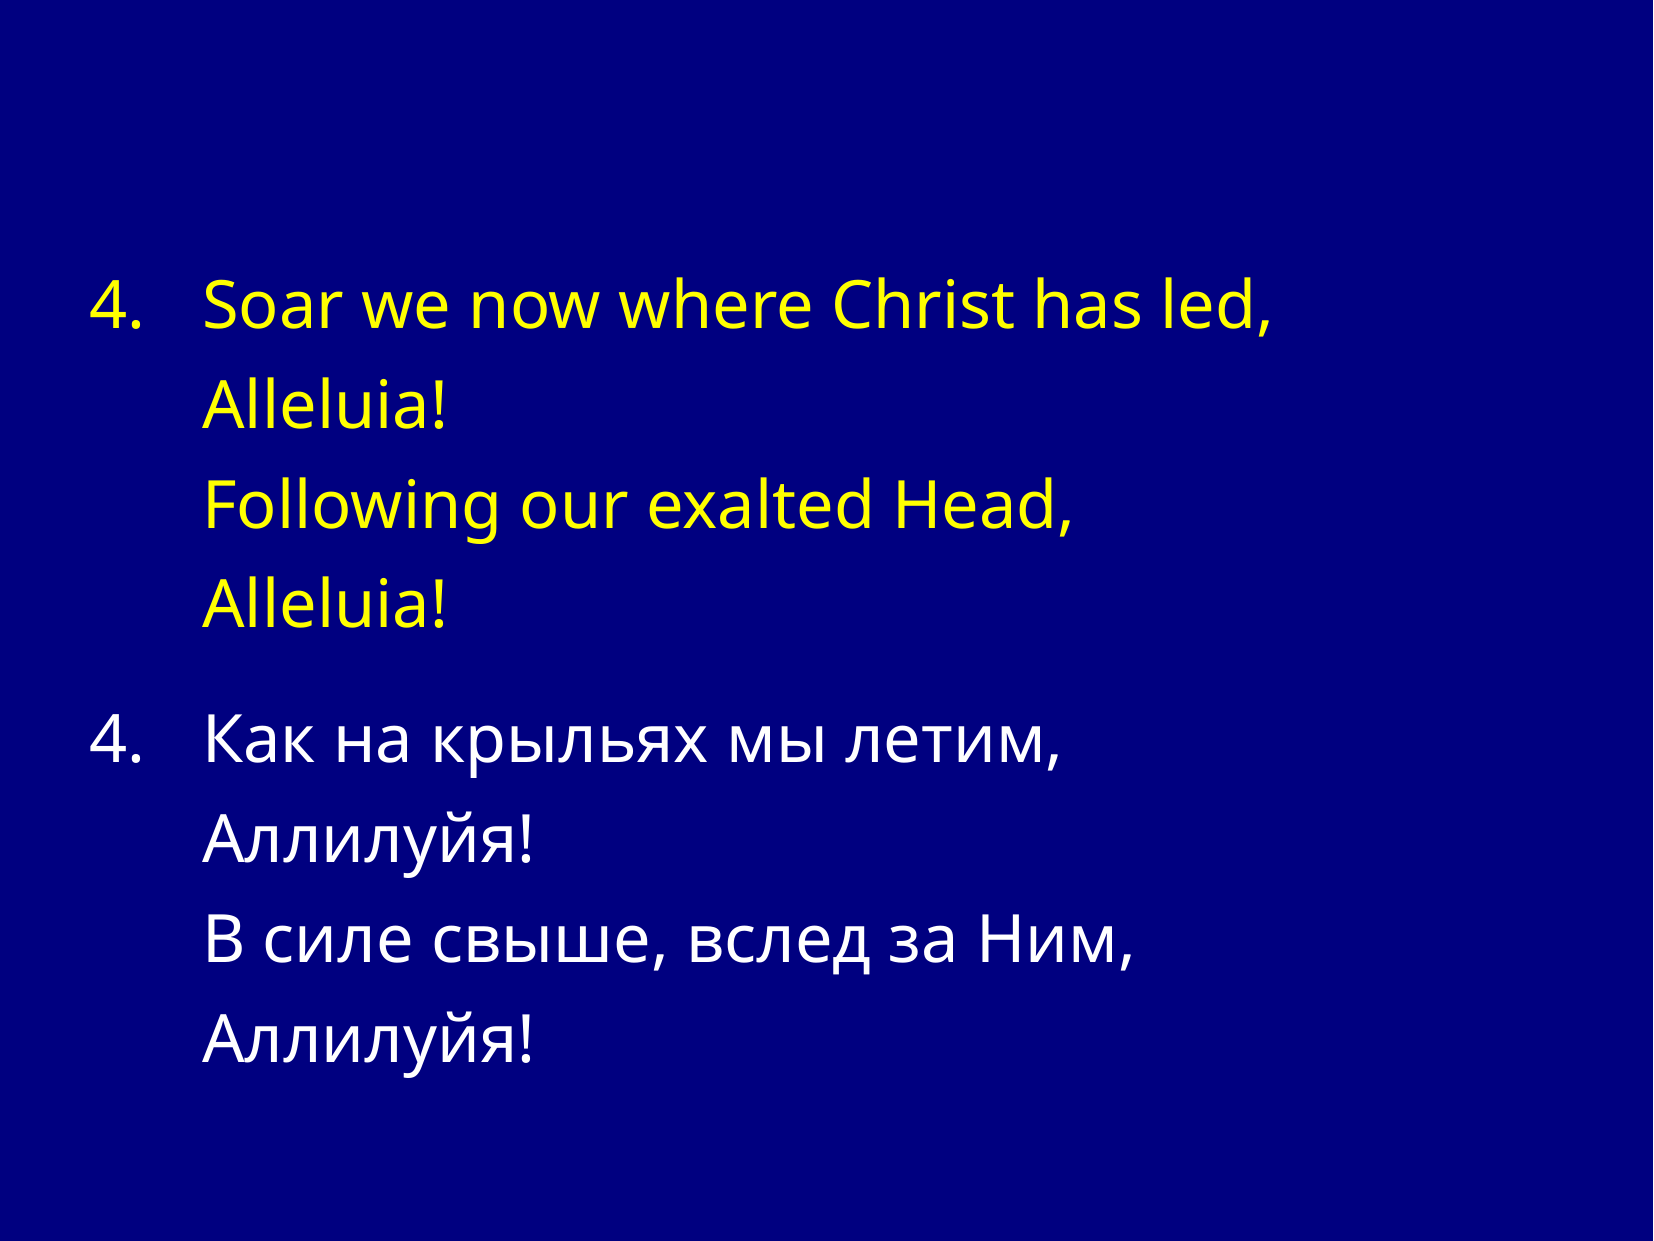

4.	Soar we now where Christ has led,
	Alleluia!
	Following our exalted Head,
	Alleluia!
4.	Как на крыльях мы летим,
	Аллилуйя!
	В силе свыше, вслед за Ним,
	Аллилуйя!